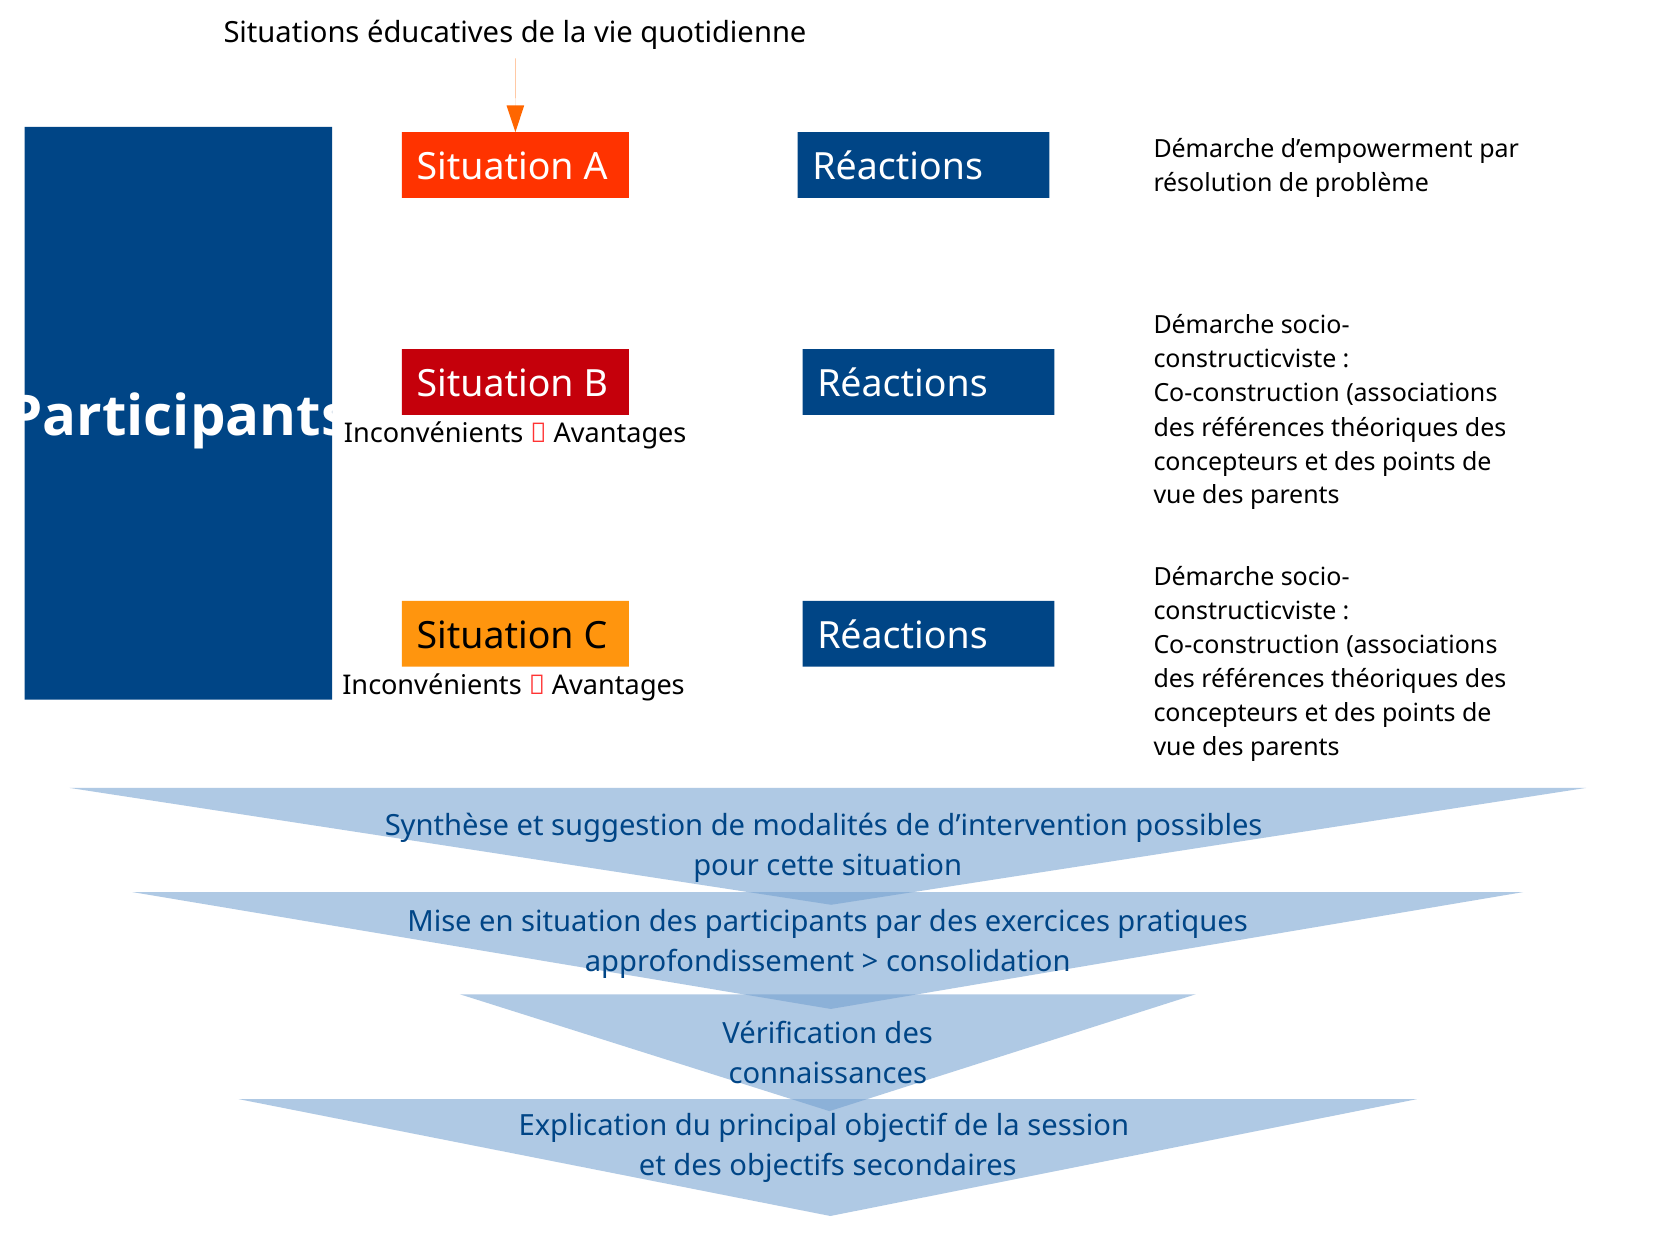

Situations éducatives de la vie quotidienne
Démarche d’empowerment par résolution de problème
Participants
Situation A
Réactions
Démarche socio-constructicviste :
Co-construction (associations des références théoriques des concepteurs et des points de vue des parents
Situation B
Réactions
Inconvénients  Avantages
Démarche socio-constructicviste :
Co-construction (associations des références théoriques des concepteurs et des points de vue des parents
Situation C
Réactions
Inconvénients  Avantages
Synthèse et suggestion de modalités de d’intervention possibles
pour cette situation
Mise en situation des participants par des exercices pratiques
approfondissement > consolidation
Vérification des connaissances
Explication du principal objectif de la session
et des objectifs secondaires